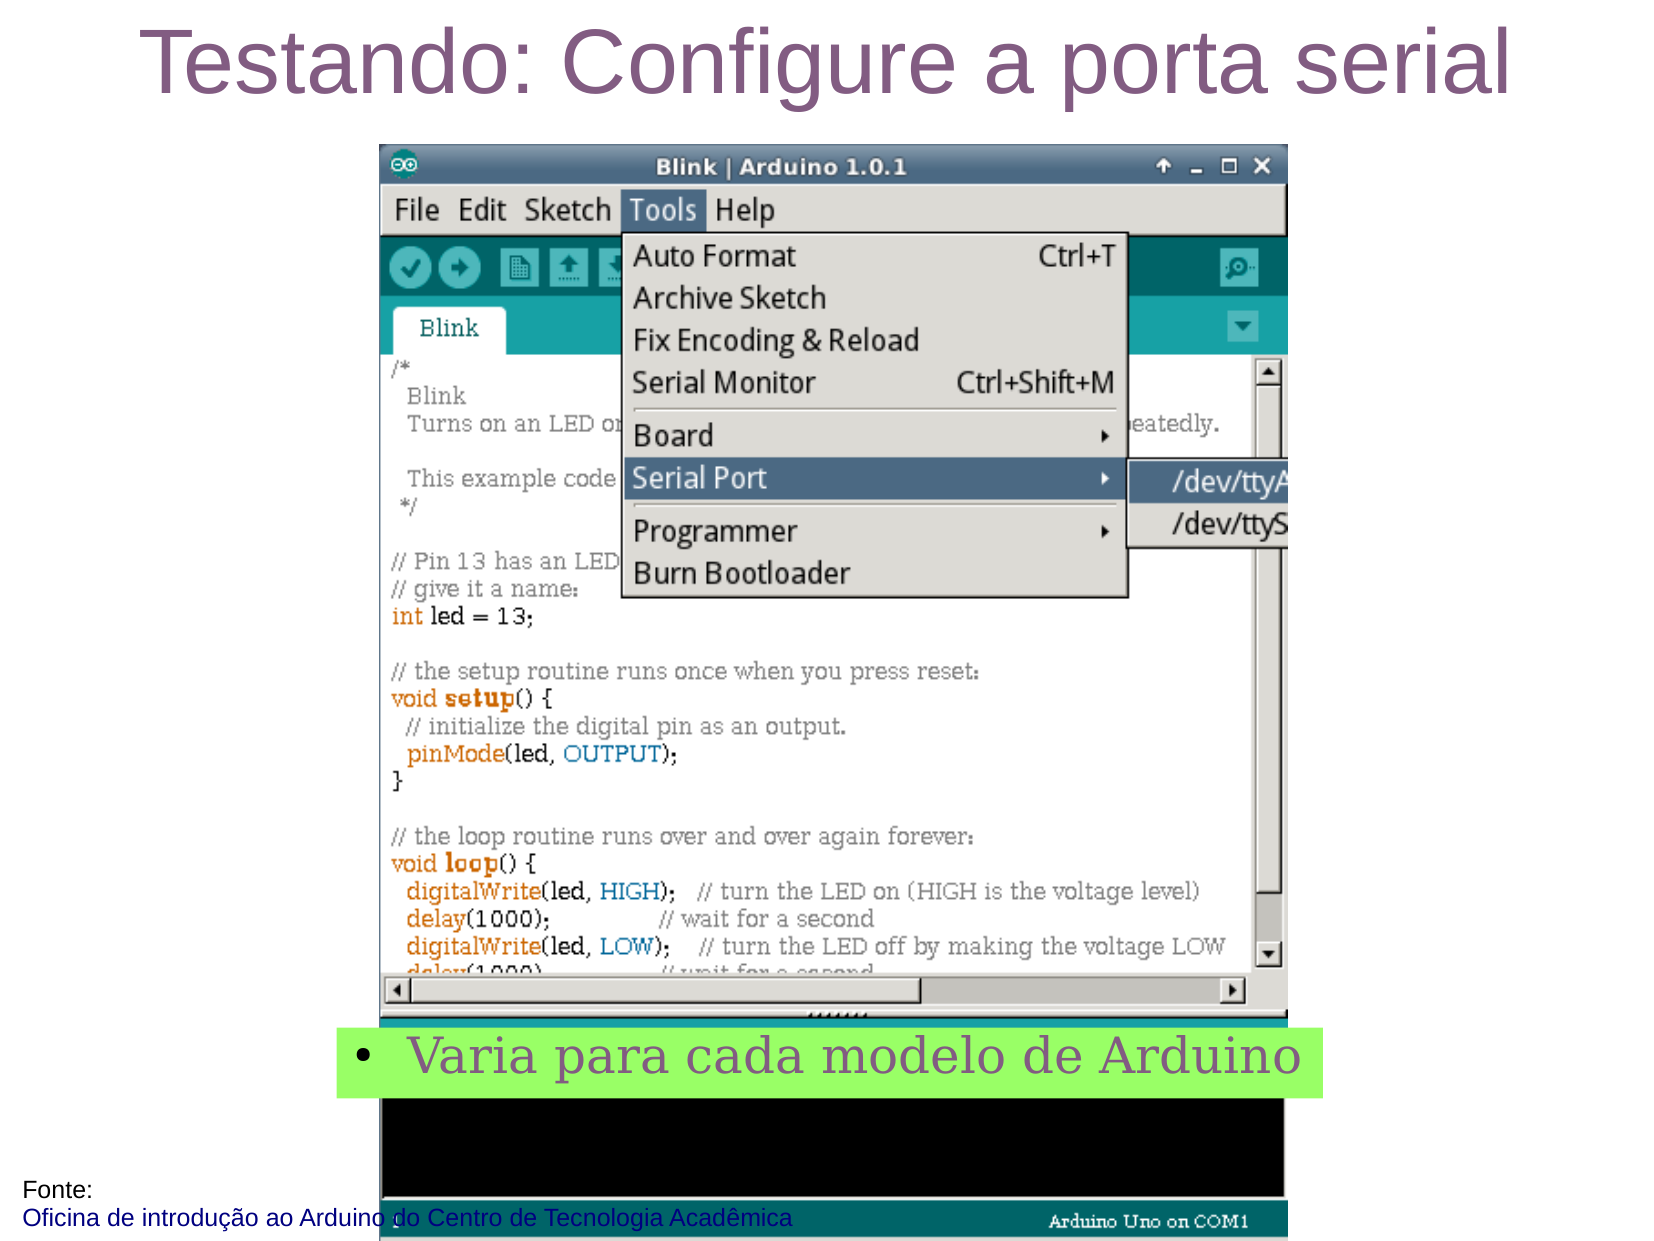

# Testando: Configure a porta serial
Varia para cada modelo de Arduino
Fonte:
Oficina de introdução ao Arduino do Centro de Tecnologia Acadêmica